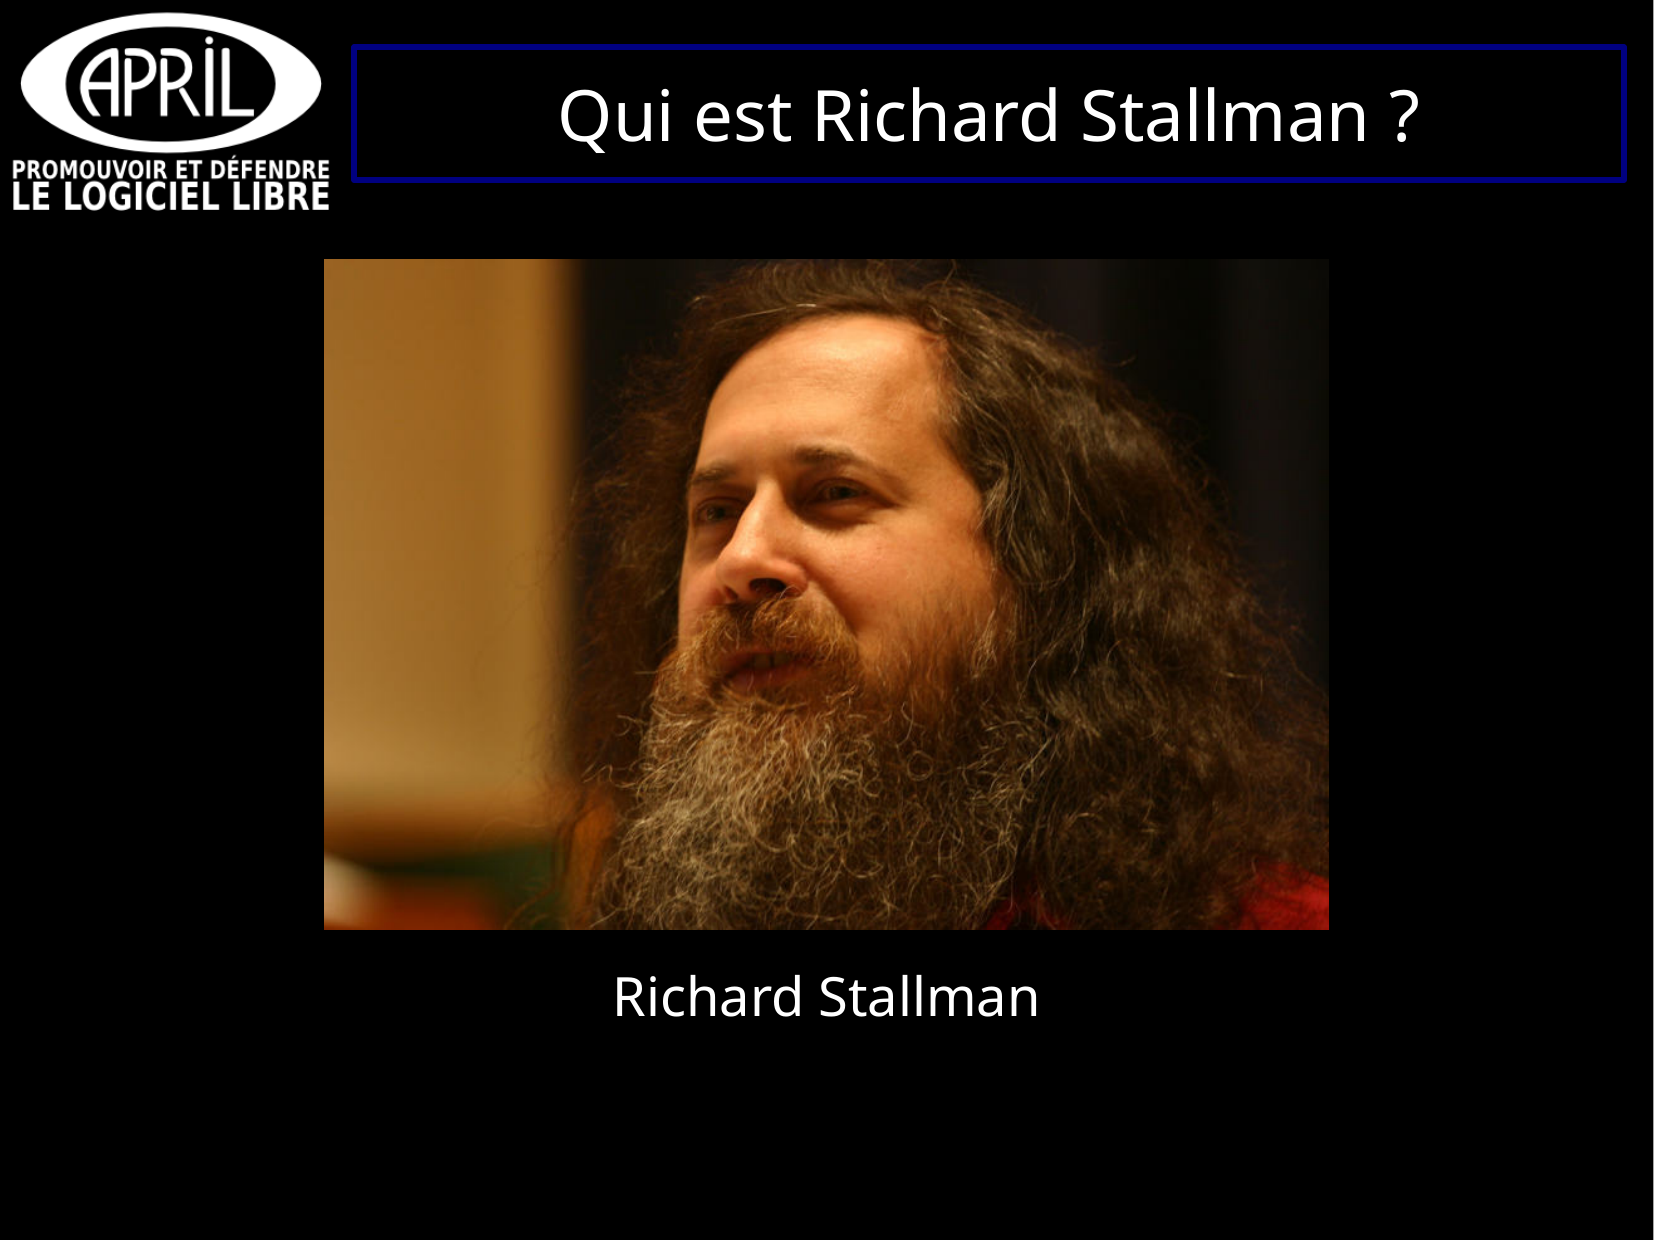

# Qui est Richard Stallman ?
Richard Stallman